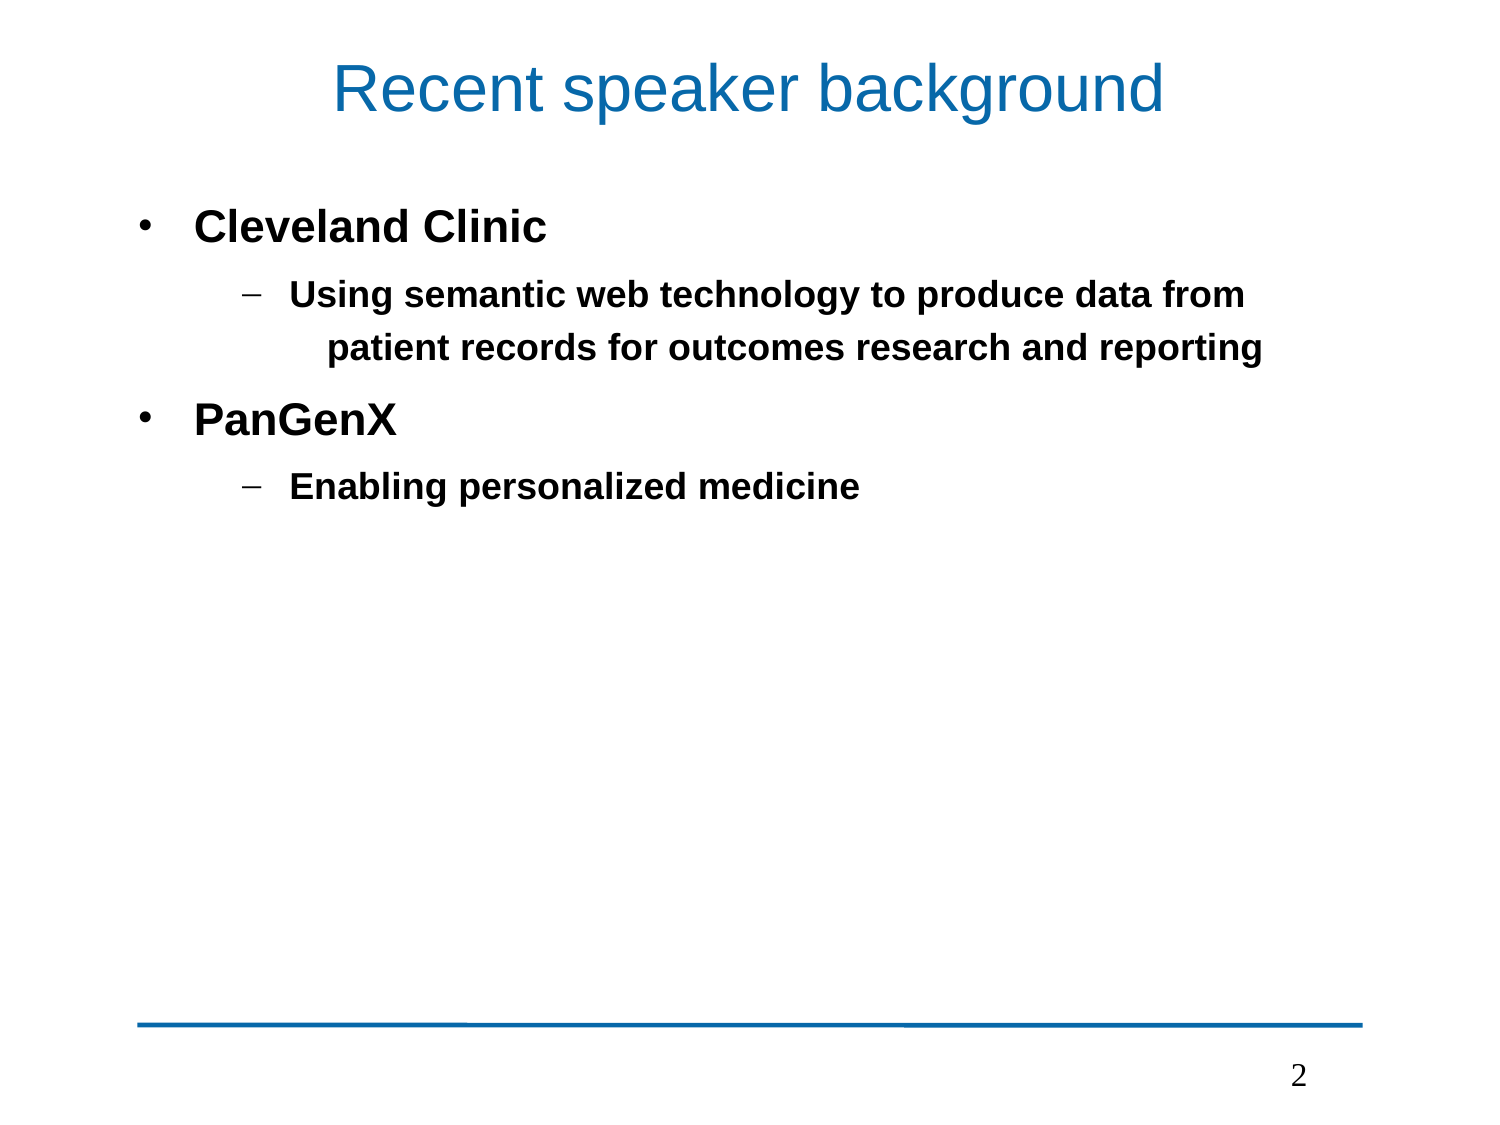

# Recent speaker background
Cleveland Clinic
Using semantic web technology to produce data from patient records for outcomes research and reporting
PanGenX
Enabling personalized medicine
2